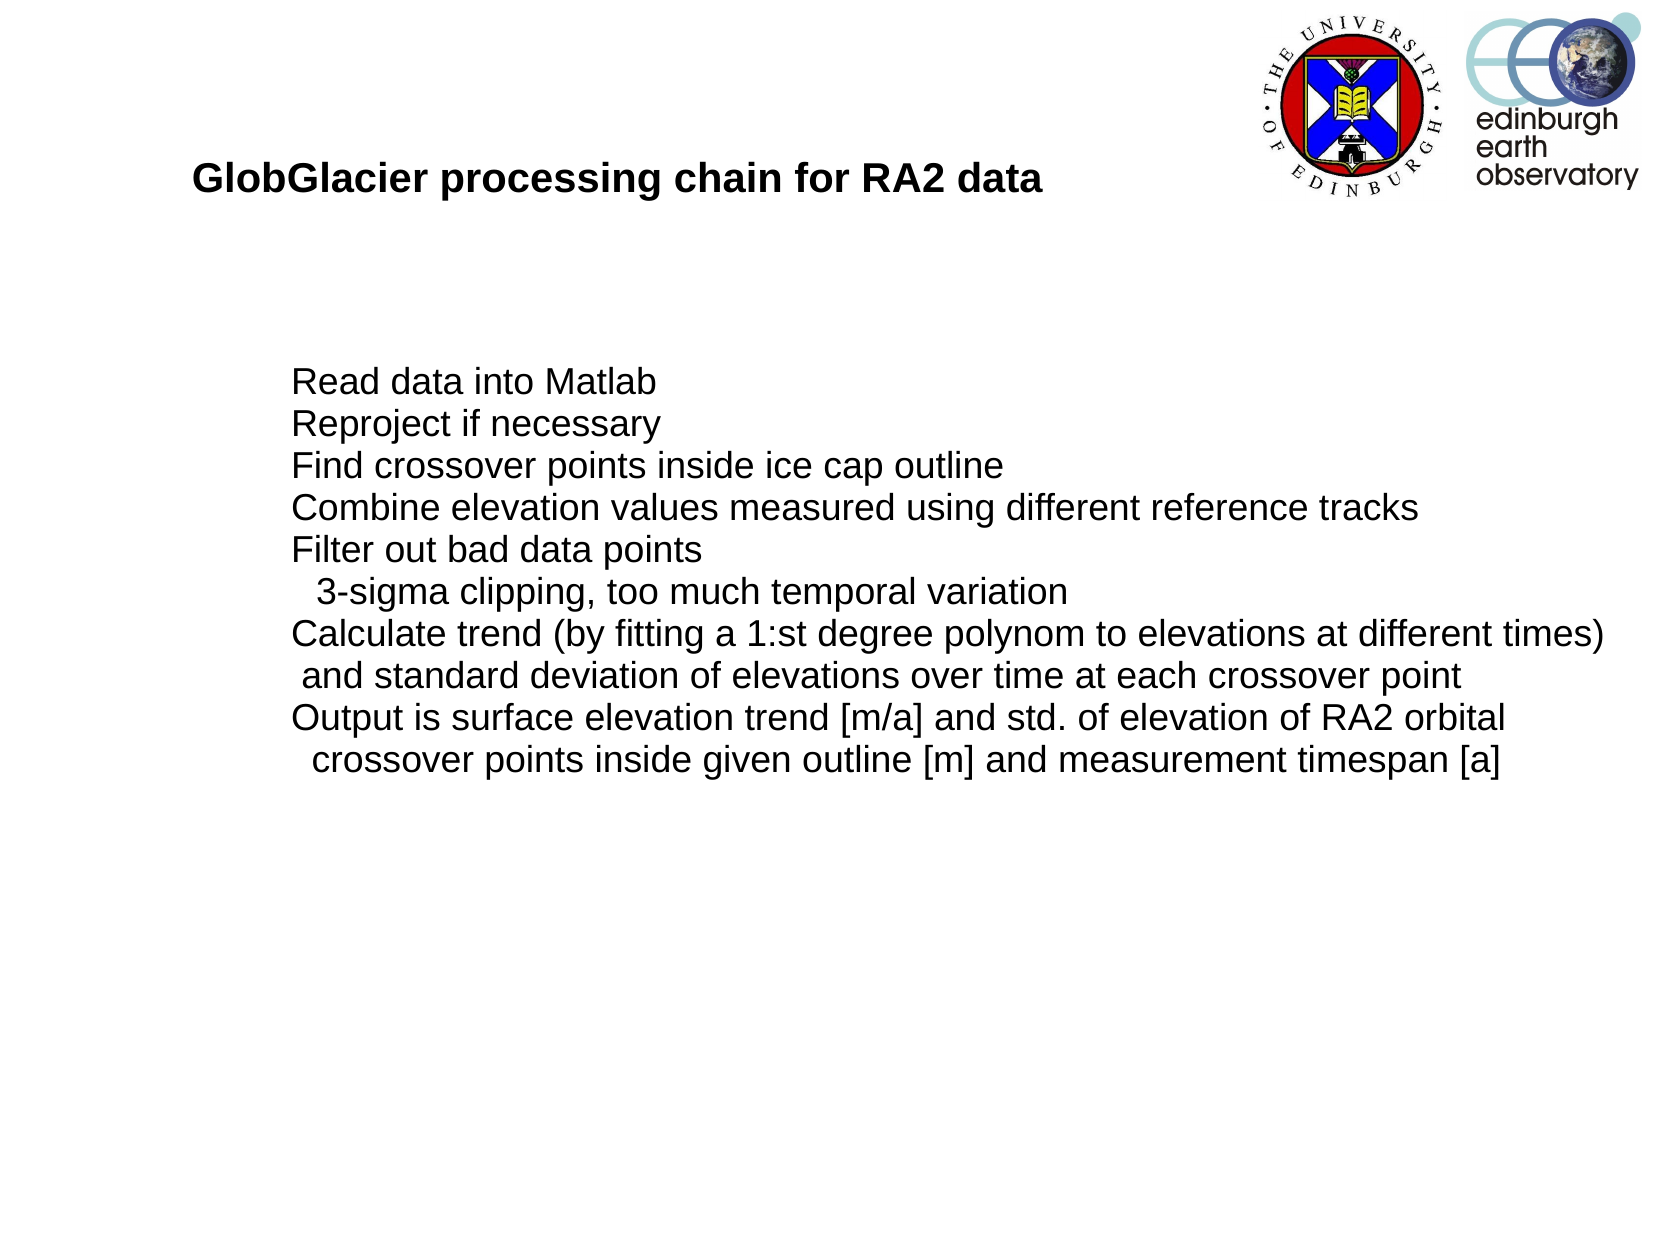

GlobGlacier processing chain for RA2 data
 Read data into Matlab
 Reproject if necessary
 Find crossover points inside ice cap outline
 Combine elevation values measured using different reference tracks
 Filter out bad data points
3-sigma clipping, too much temporal variation
 Calculate trend (by fitting a 1:st degree polynom to elevations at different times)
 and standard deviation of elevations over time at each crossover point
 Output is surface elevation trend [m/a] and std. of elevation of RA2 orbital
 crossover points inside given outline [m] and measurement timespan [a]